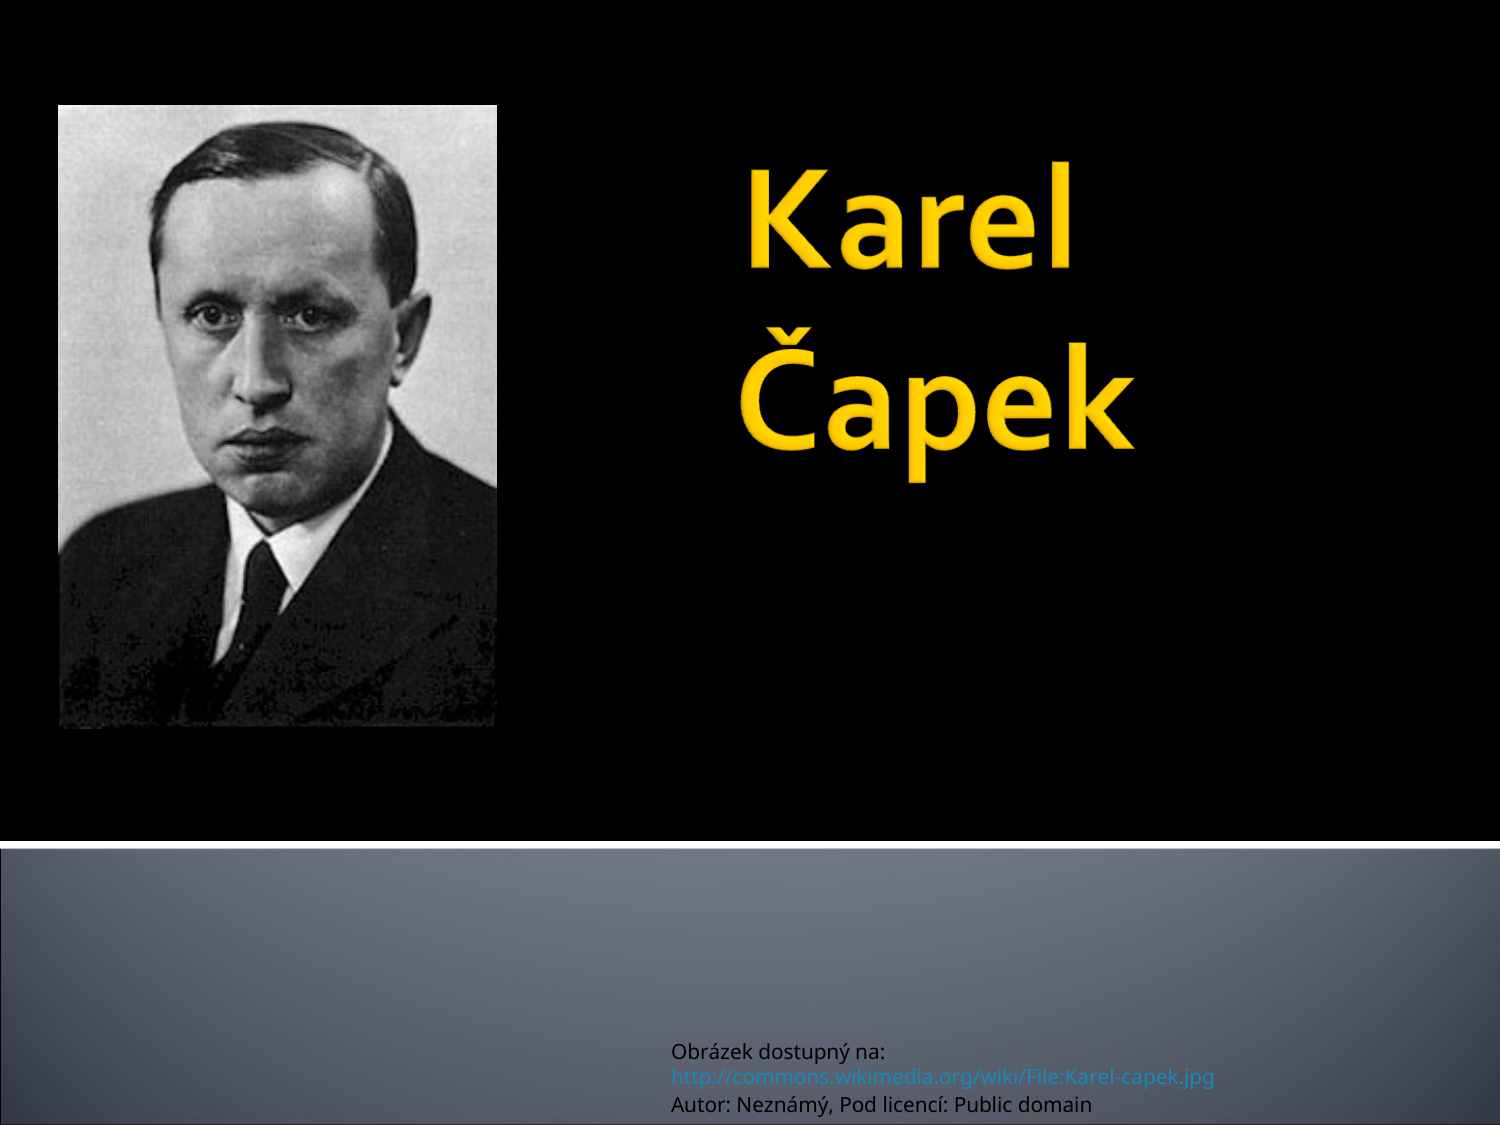

9. ledna 1890 Malé Svatoňovice
 - 25. prosince 1938 Praha
Obrázek dostupný na: http://commons.wikimedia.org/wiki/File:Karel-capek.jpg
Autor: Neznámý, Pod licencí: Public domain